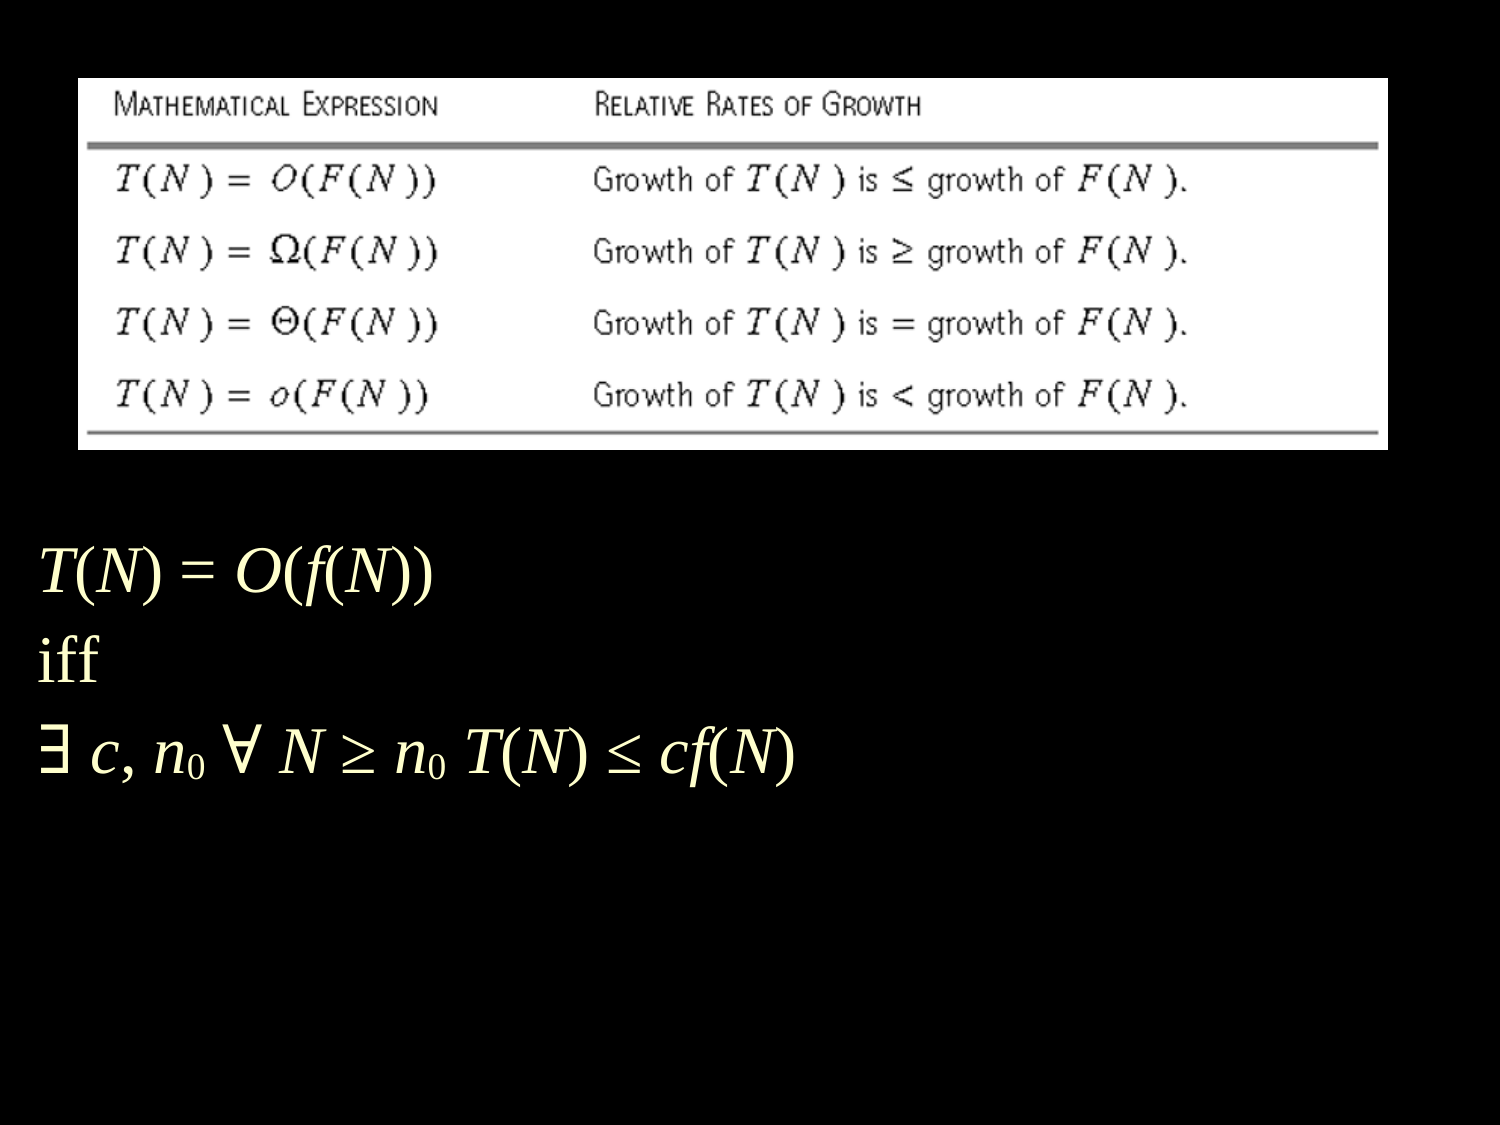

# T(N) = O(f(N))
iff
∃ c, n0 ∀ N ≥ n0 T(N) ≤ cf(N)